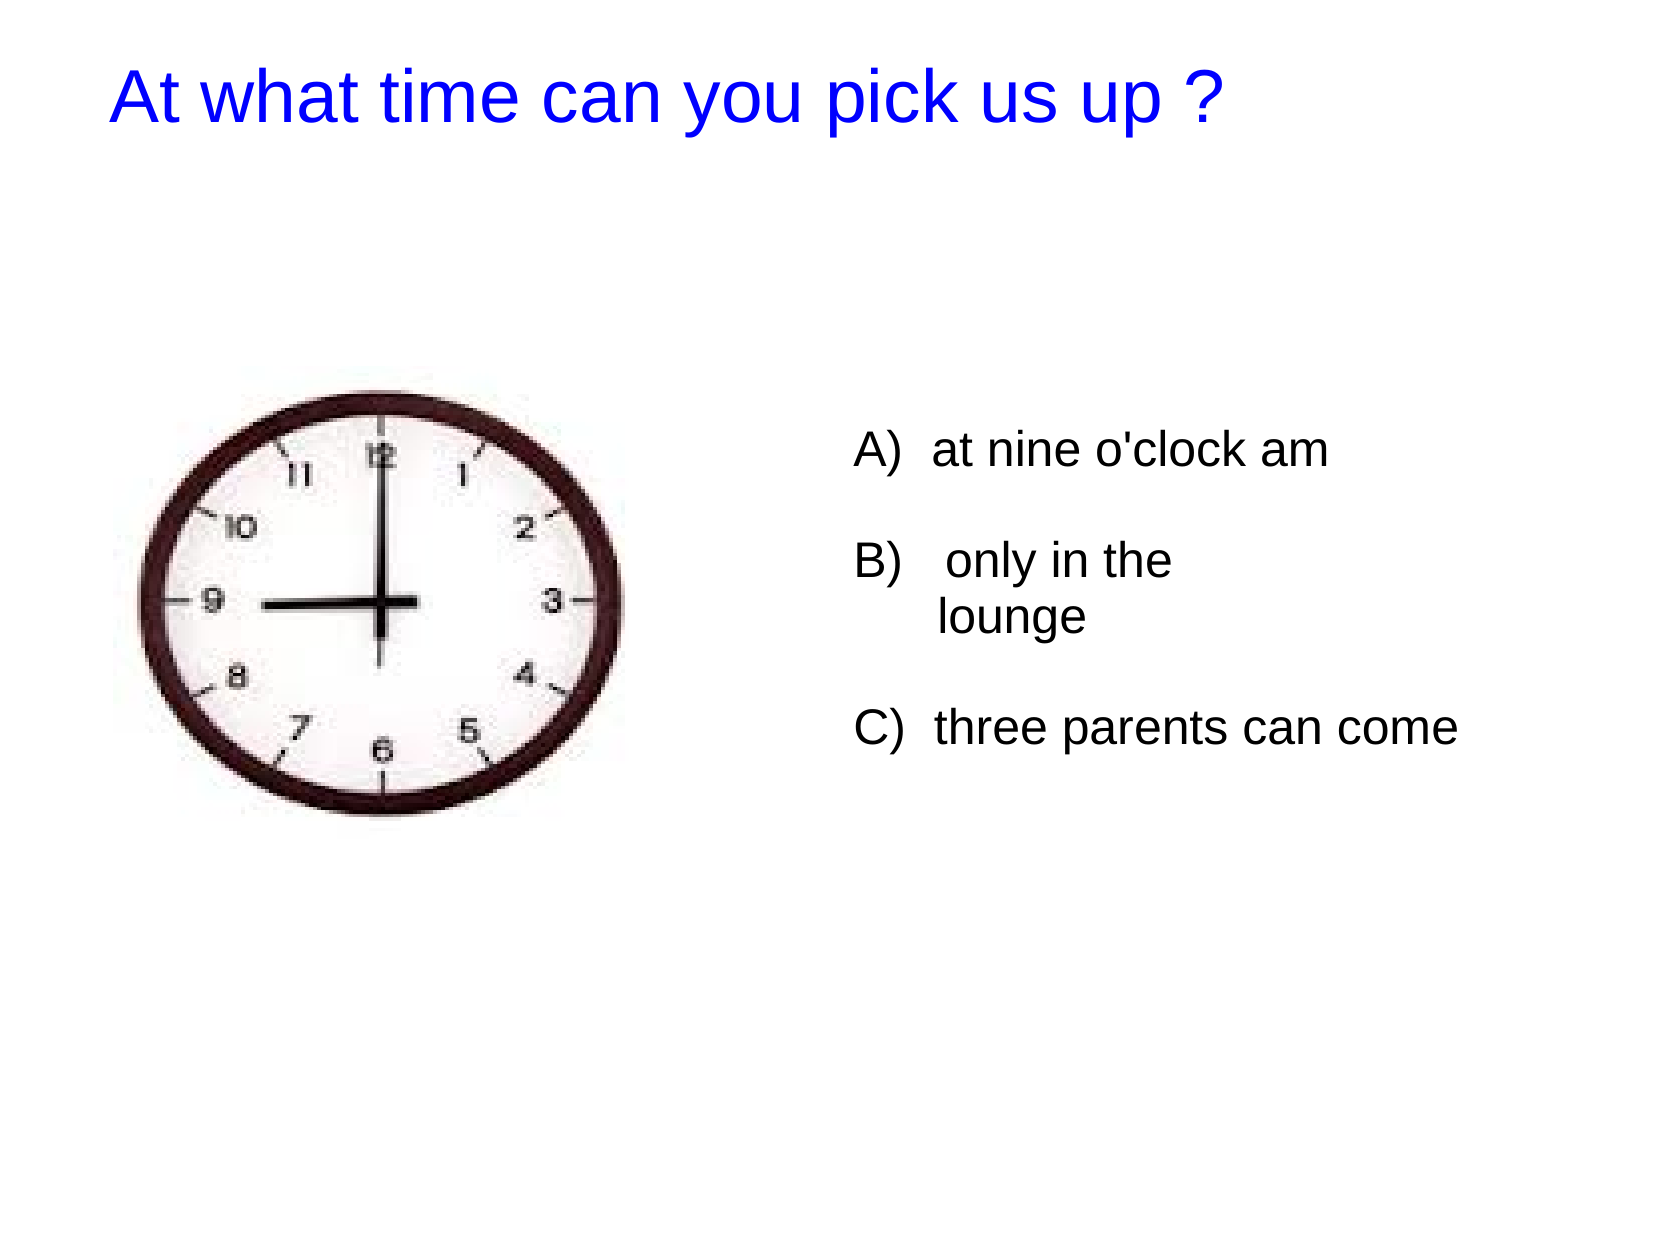

At what time can you pick us up ?
A) at nine o'clock am
B) only in the
 lounge
C) three parents can come